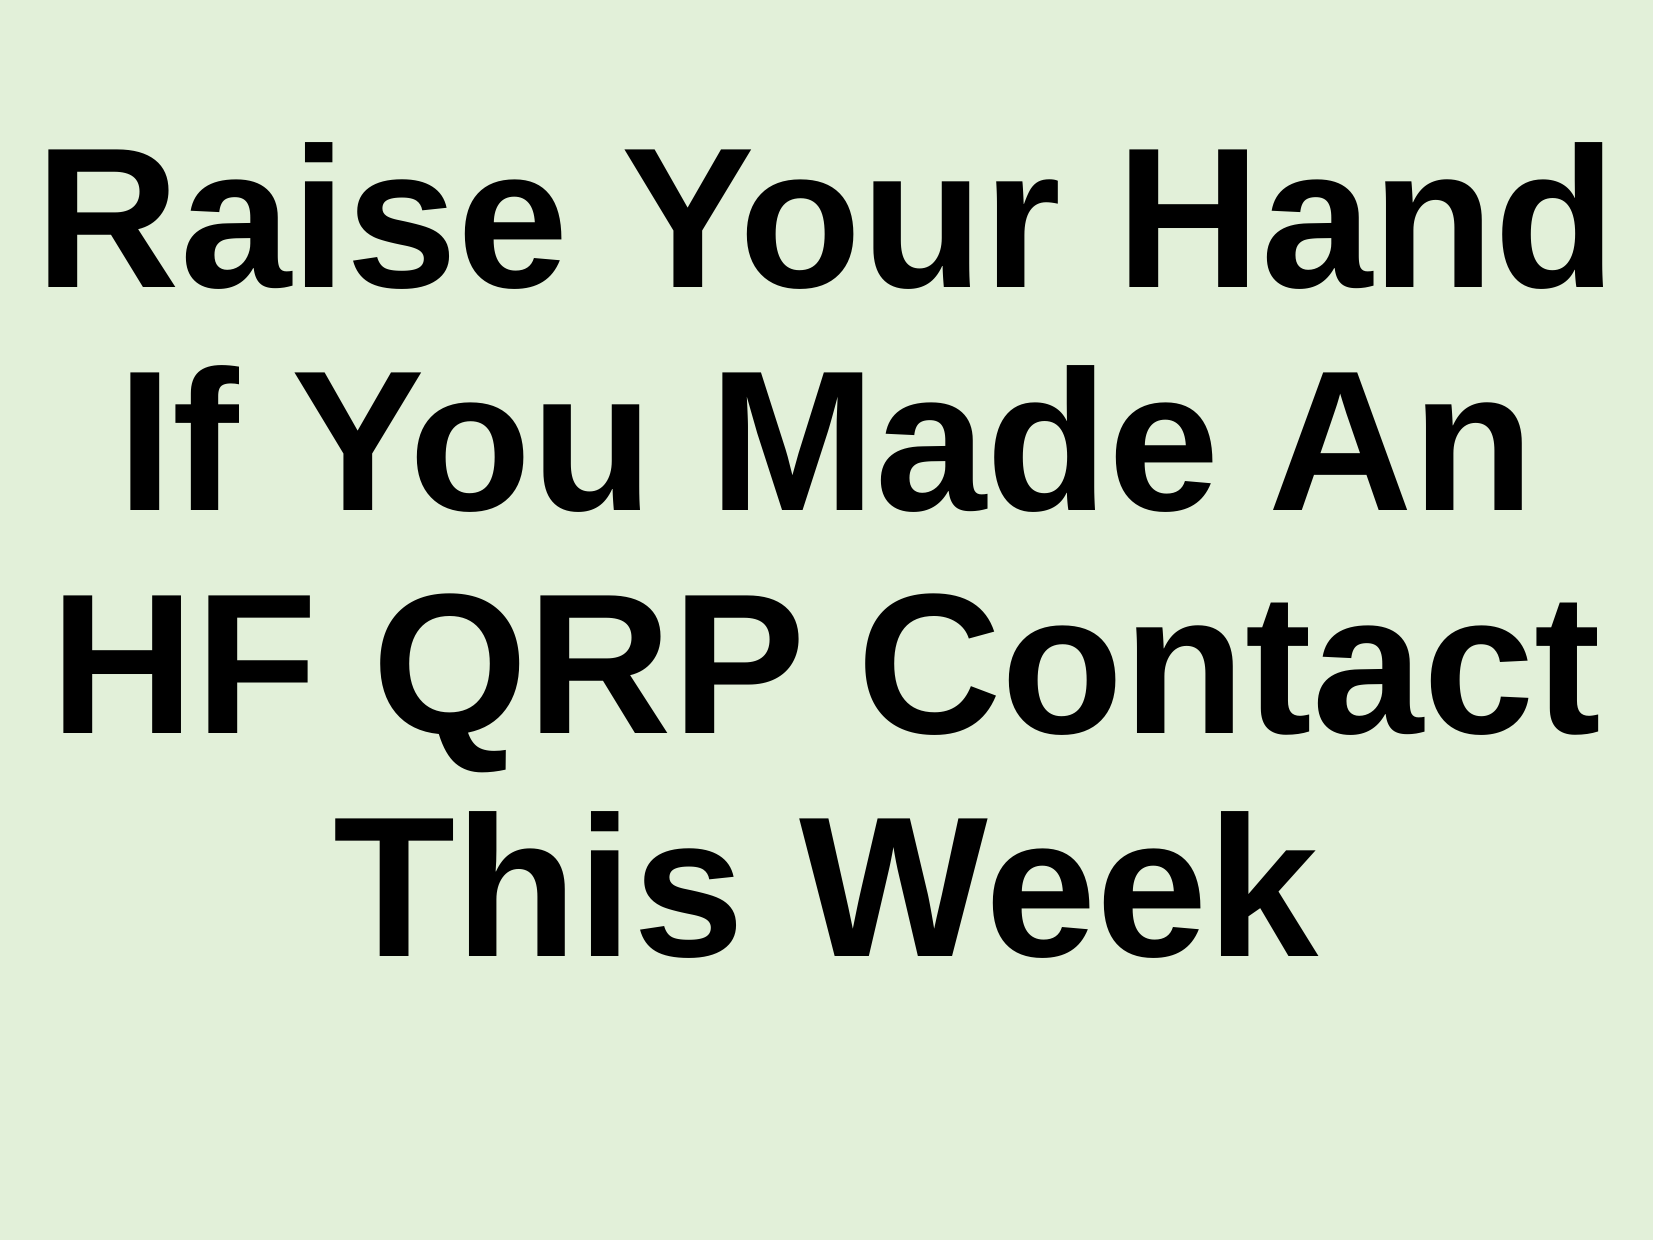

Raise Your Hand If You Made An HF QRP Contact This Week